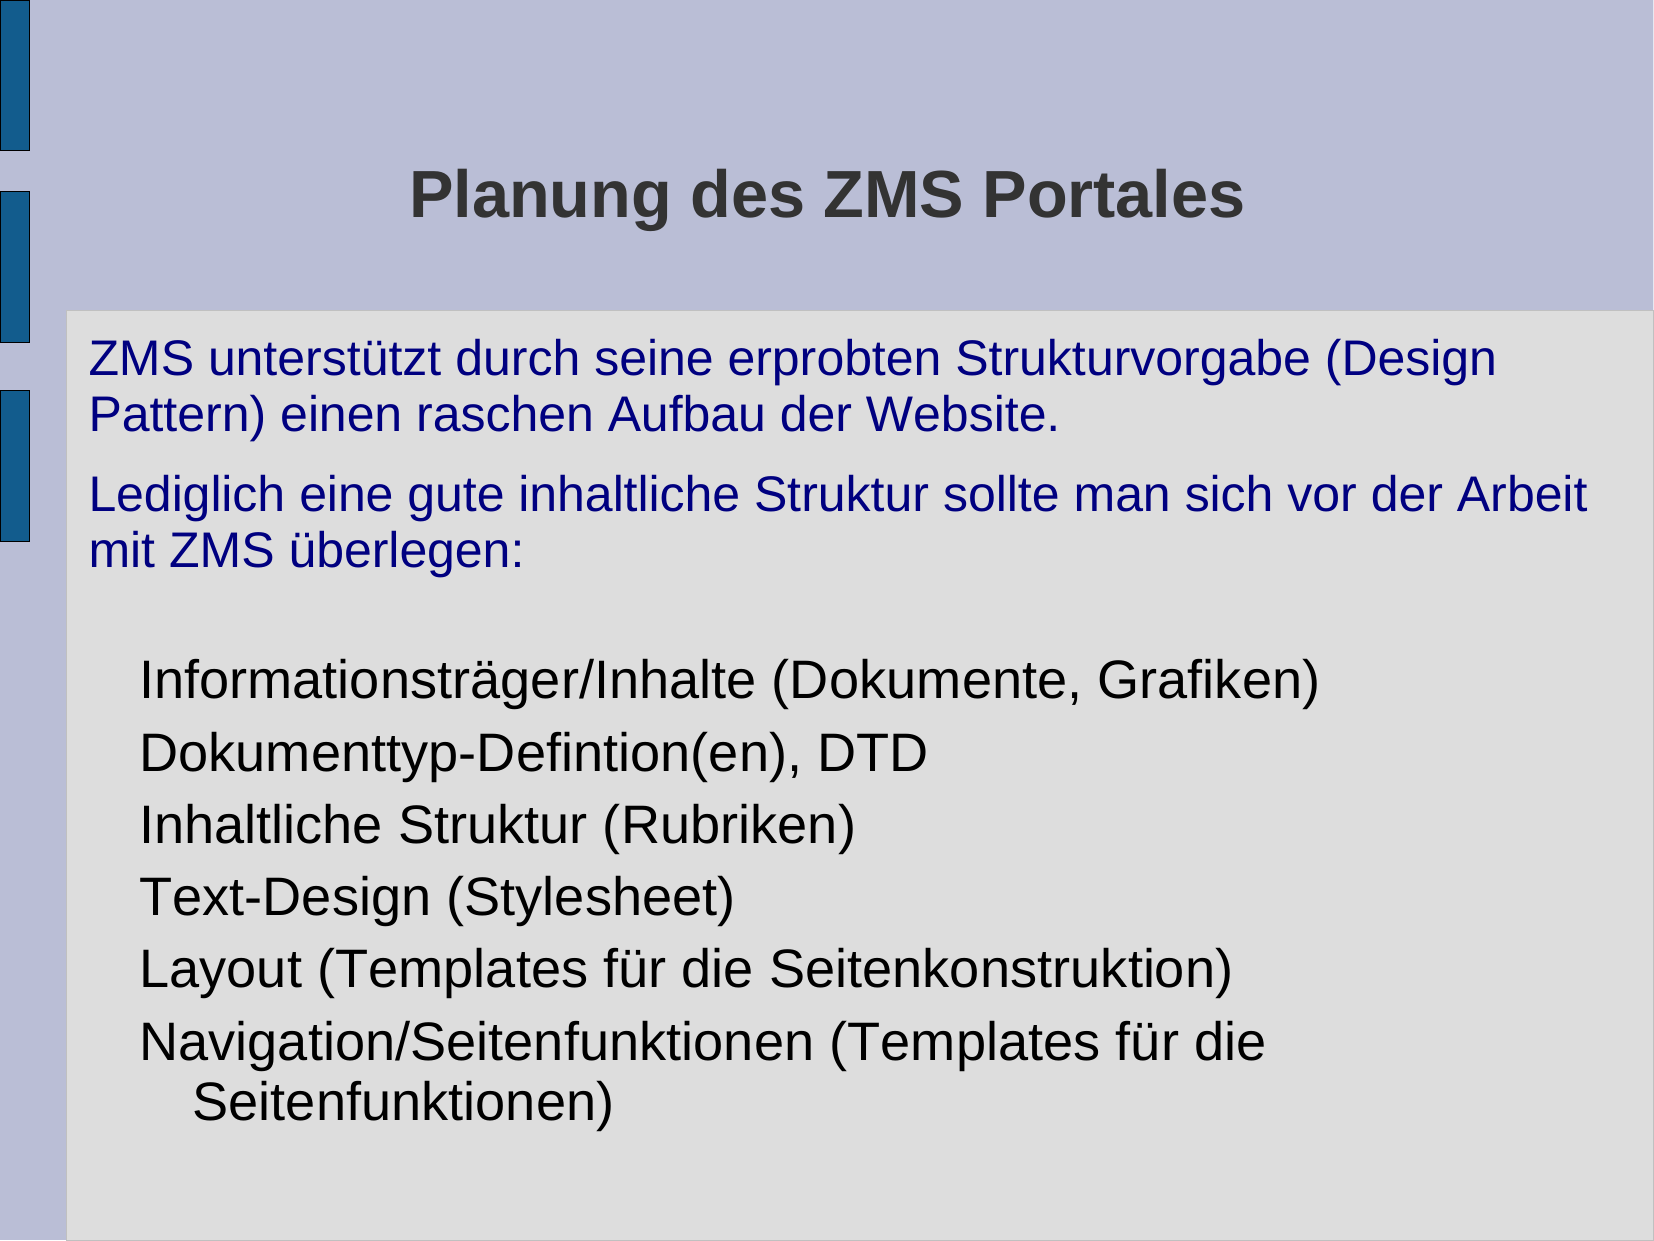

# Planung des ZMS Portales
ZMS unterstützt durch seine erprobten Strukturvorgabe (Design Pattern) einen raschen Aufbau der Website.
Lediglich eine gute inhaltliche Struktur sollte man sich vor der Arbeit mit ZMS überlegen:
Informationsträger/Inhalte (Dokumente, Grafiken)
Dokumenttyp-Defintion(en), DTD
Inhaltliche Struktur (Rubriken)
Text-Design (Stylesheet)
Layout (Templates für die Seitenkonstruktion)
Navigation/Seitenfunktionen (Templates für die Seitenfunktionen)